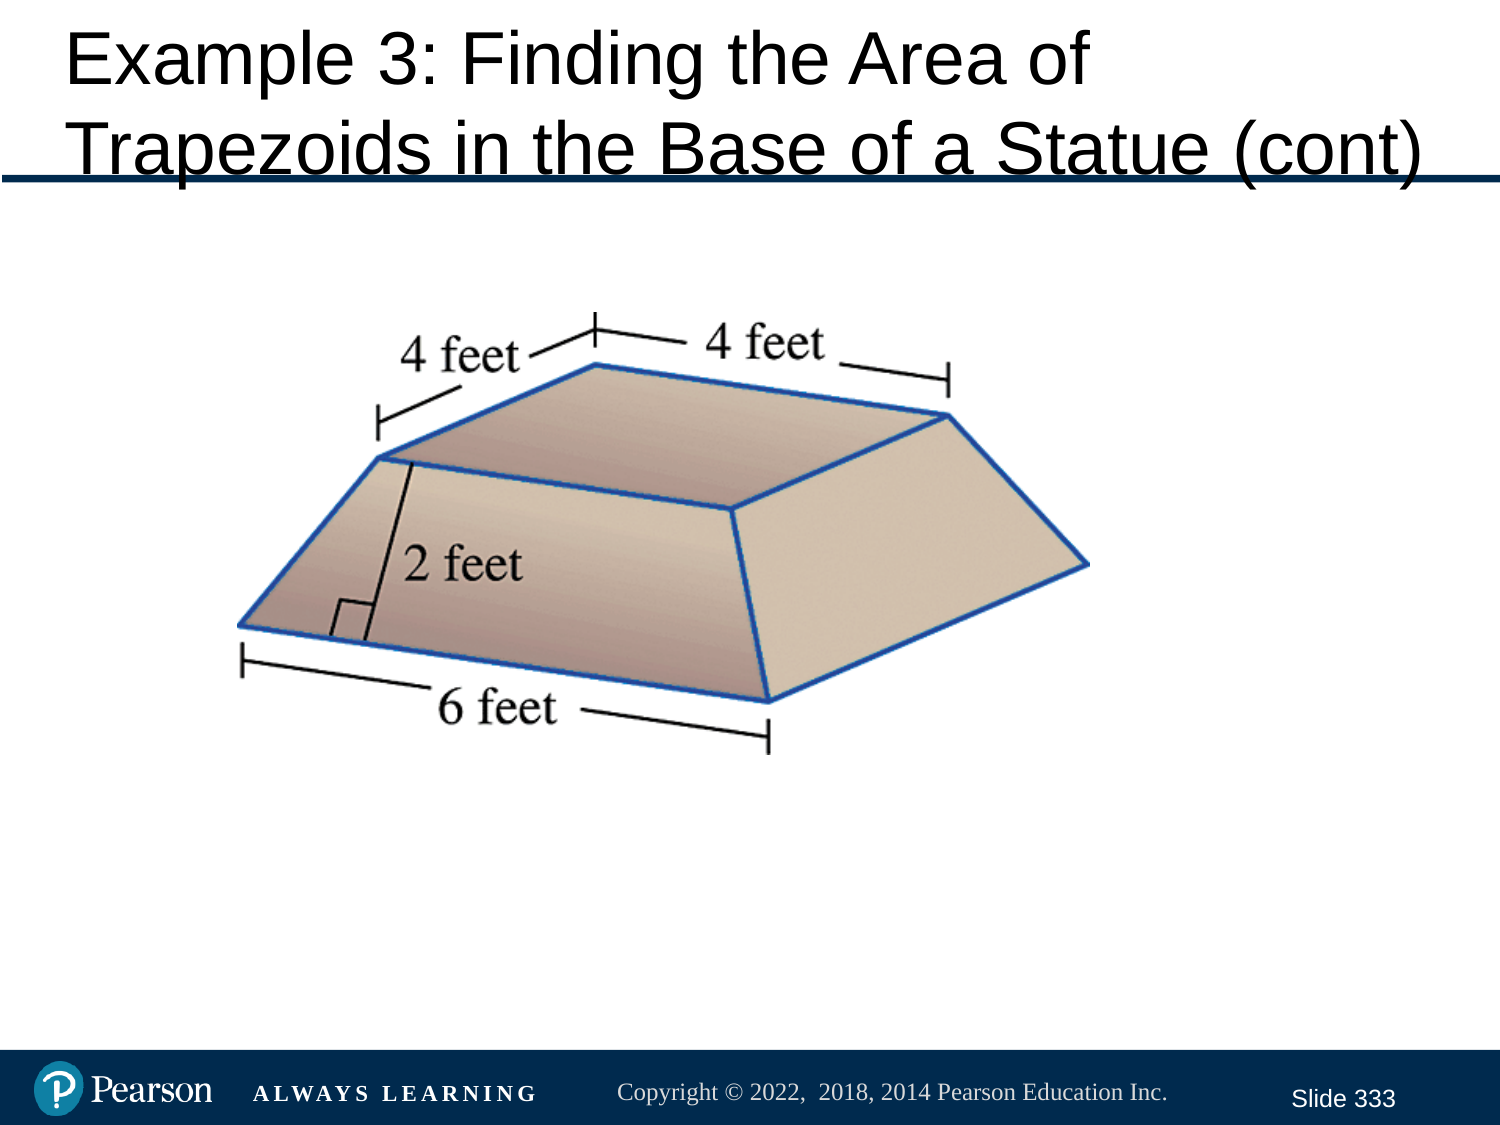

# Example 3: Finding the Area of Trapezoids in the Base of a Statue (cont)